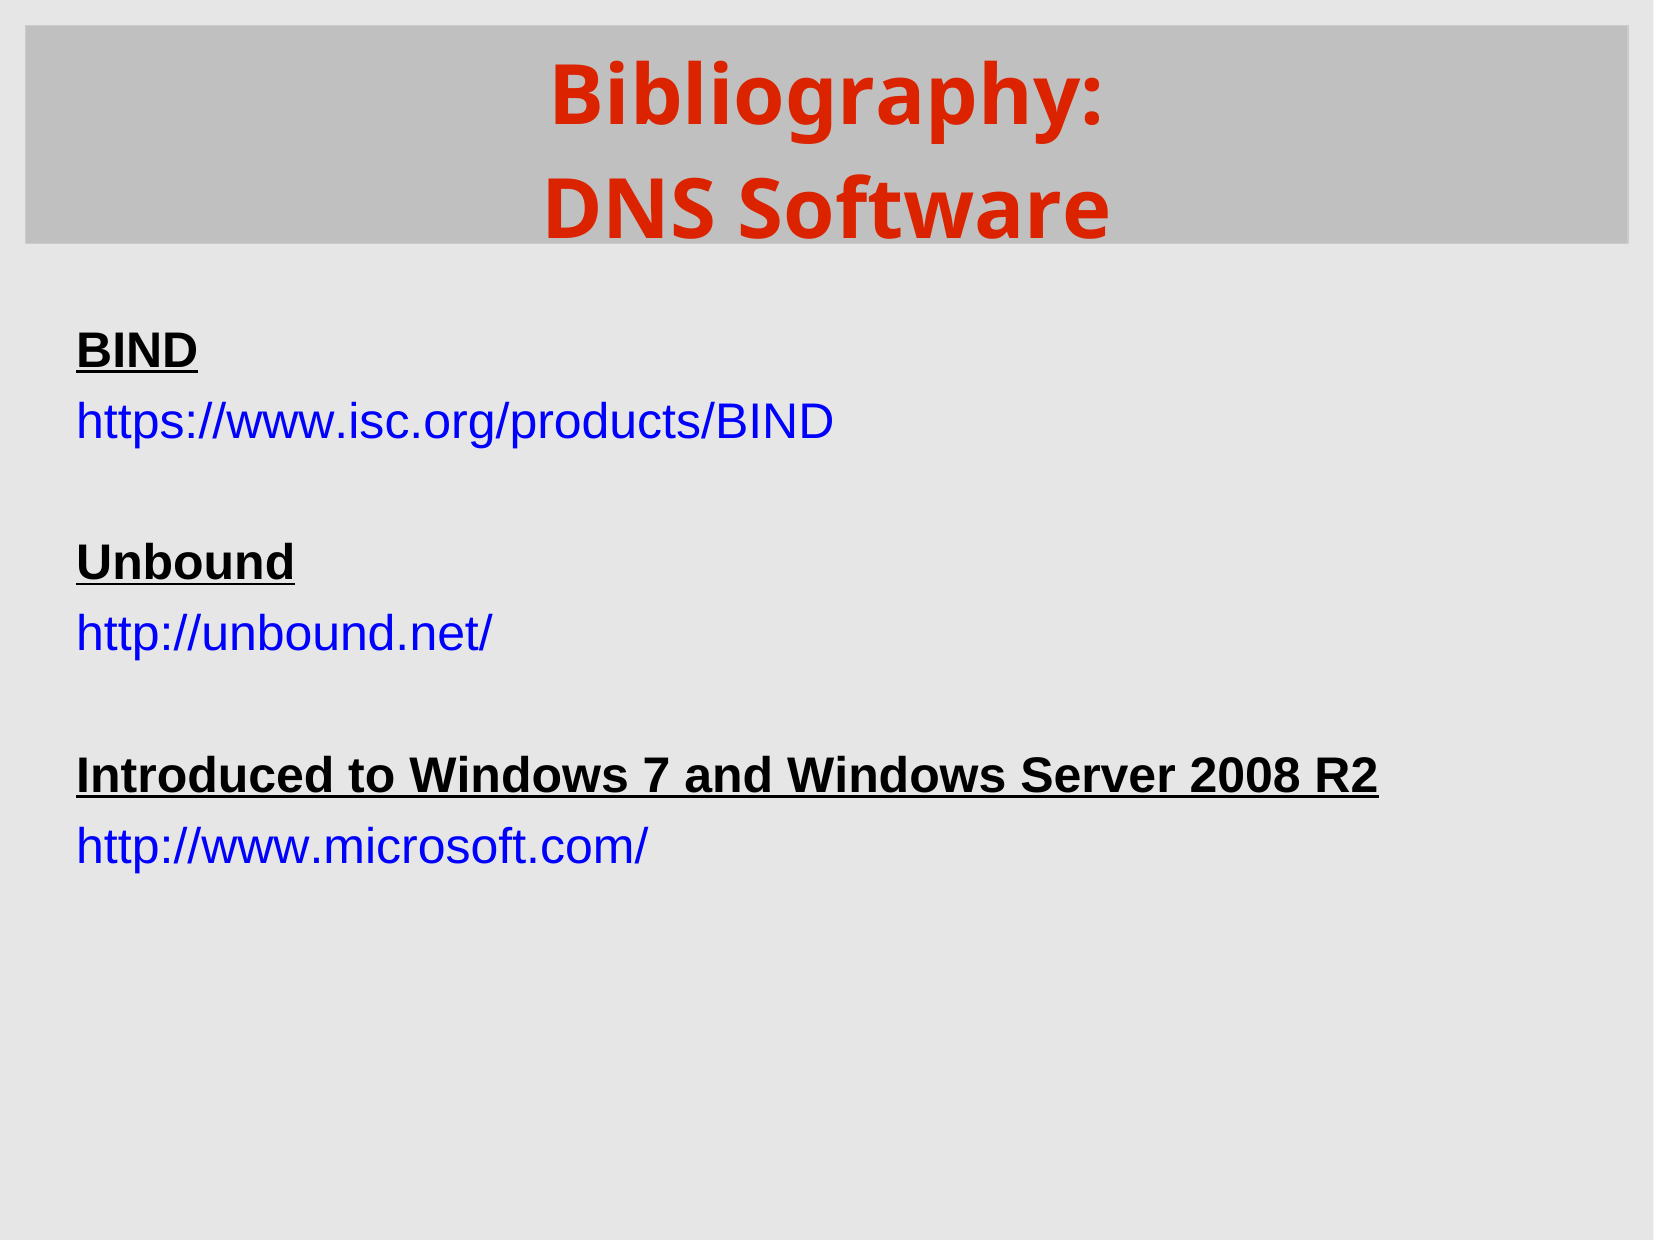

# Bibliography: DNS Software
BIND
https://www.isc.org/products/BIND
Unbound
http://unbound.net/
Introduced to Windows 7 and Windows Server 2008 R2
http://www.microsoft.com/